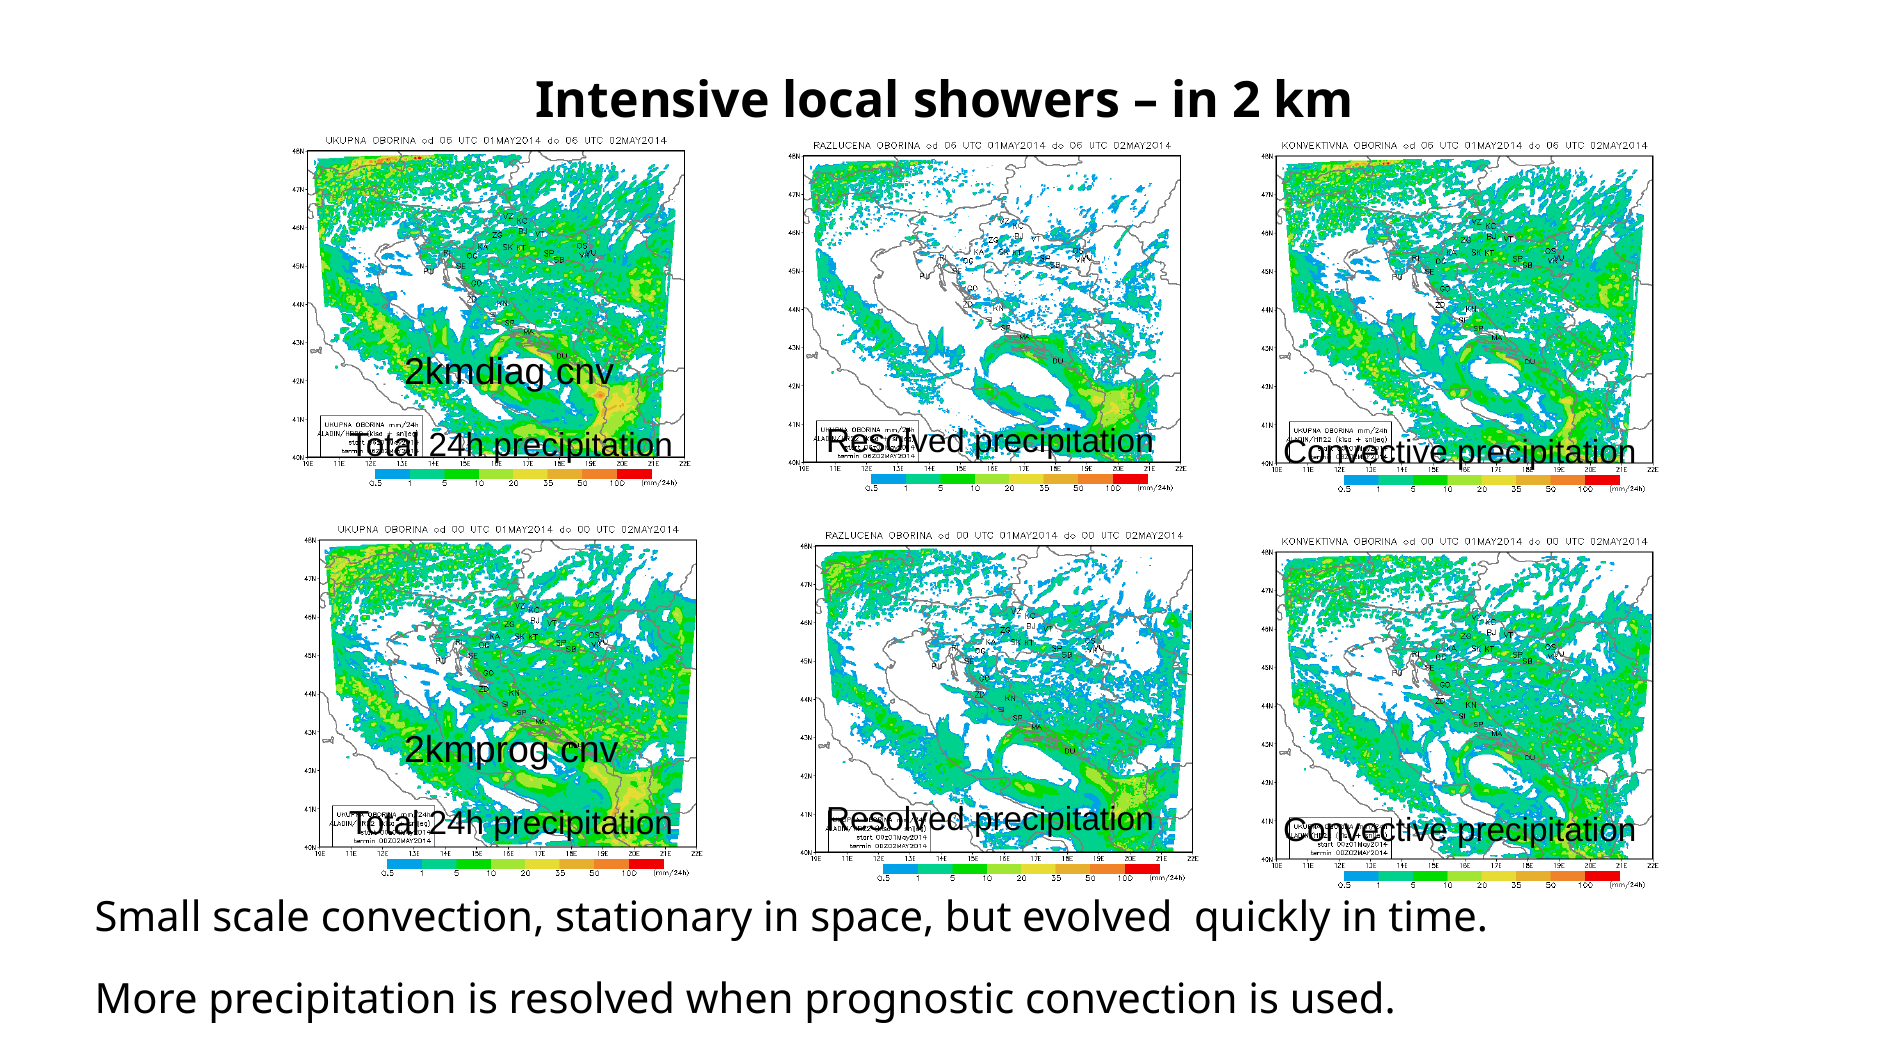

# Intensive local showers – in 2 km
2kmdiag cnv
Resolved precipitation
Total 24h precipitation
Convective precipitation
2kmprog cnv
Resolved precipitation
Total 24h precipitation
Convective precipitation
Small scale convection, stationary in space, but evolved quickly in time.
More precipitation is resolved when prognostic convection is used.